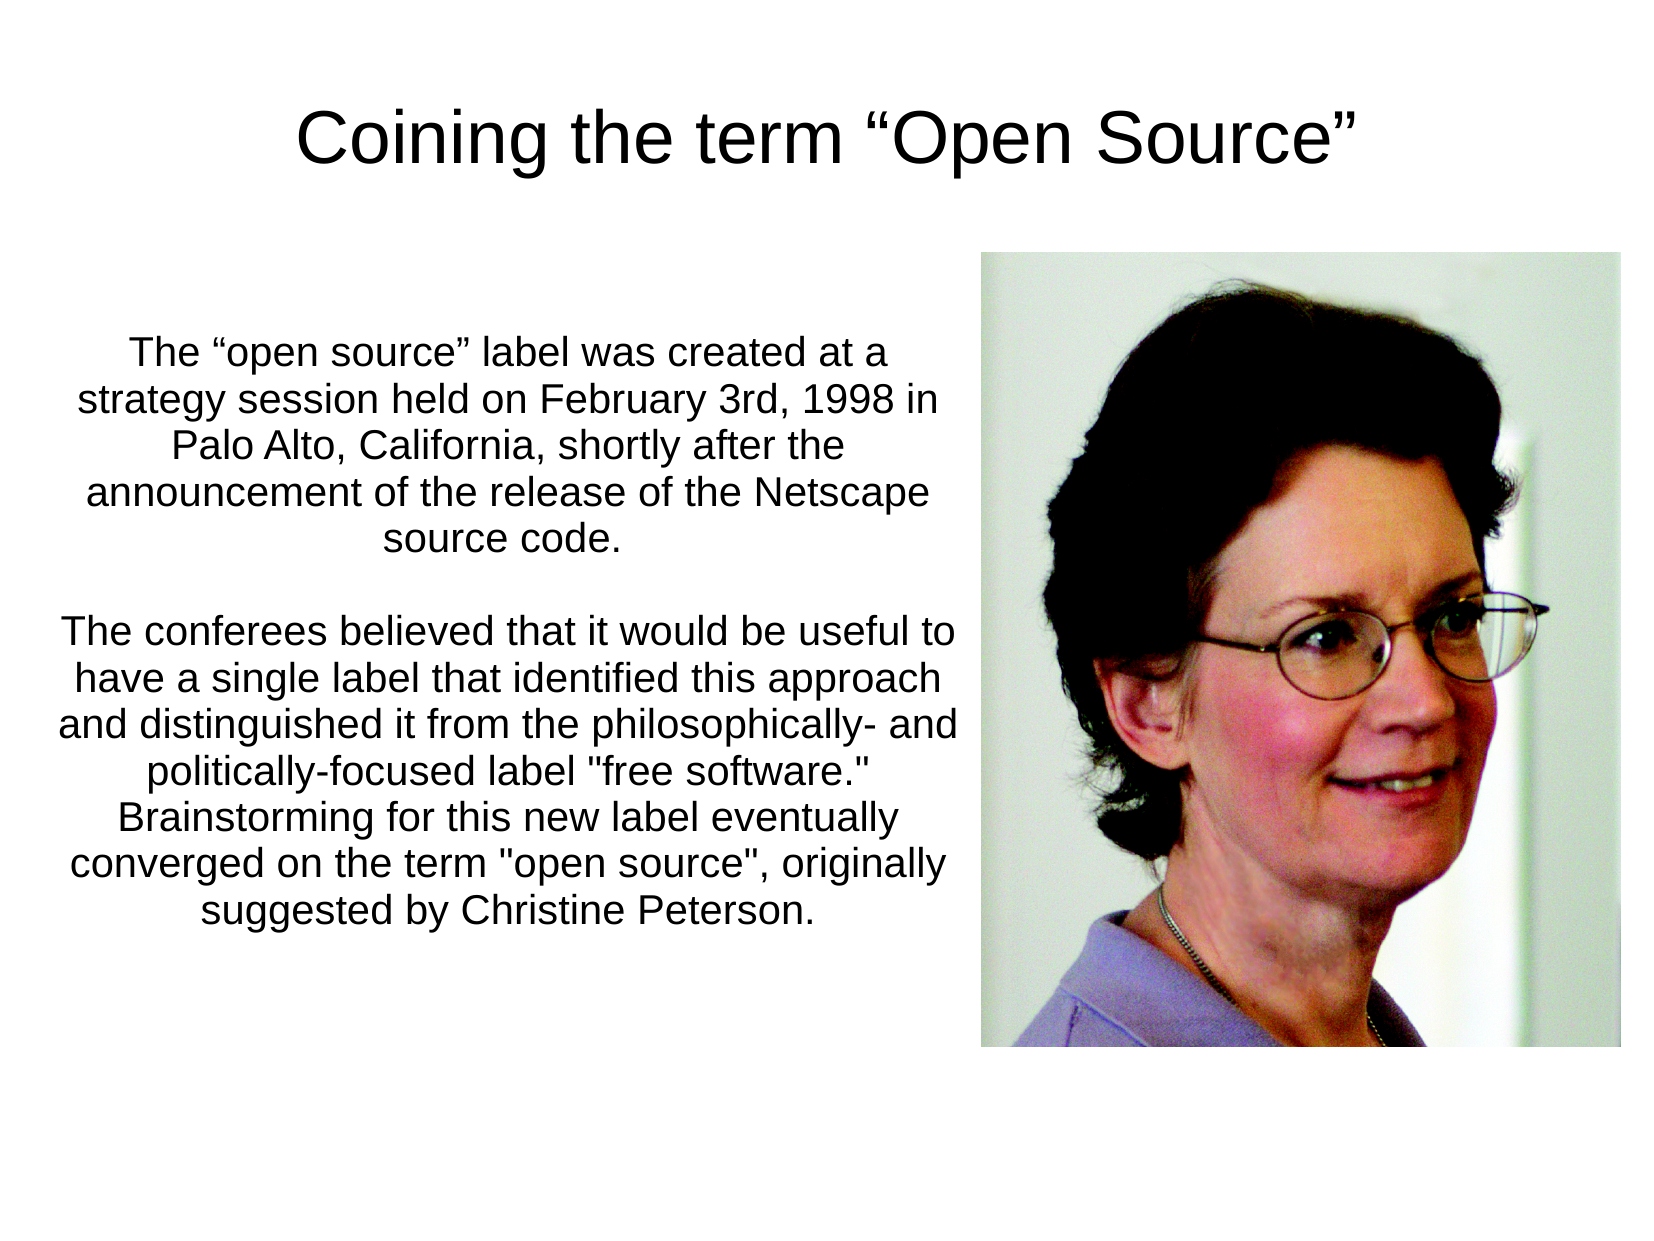

# Coining the term “Open Source”
The “open source” label was created at a strategy session held on February 3rd, 1998 in Palo Alto, California, shortly after the announcement of the release of the Netscape source code.
The conferees believed that it would be useful to have a single label that identified this approach and distinguished it from the philosophically- and politically-focused label "free software." Brainstorming for this new label eventually converged on the term "open source", originally suggested by Christine Peterson.